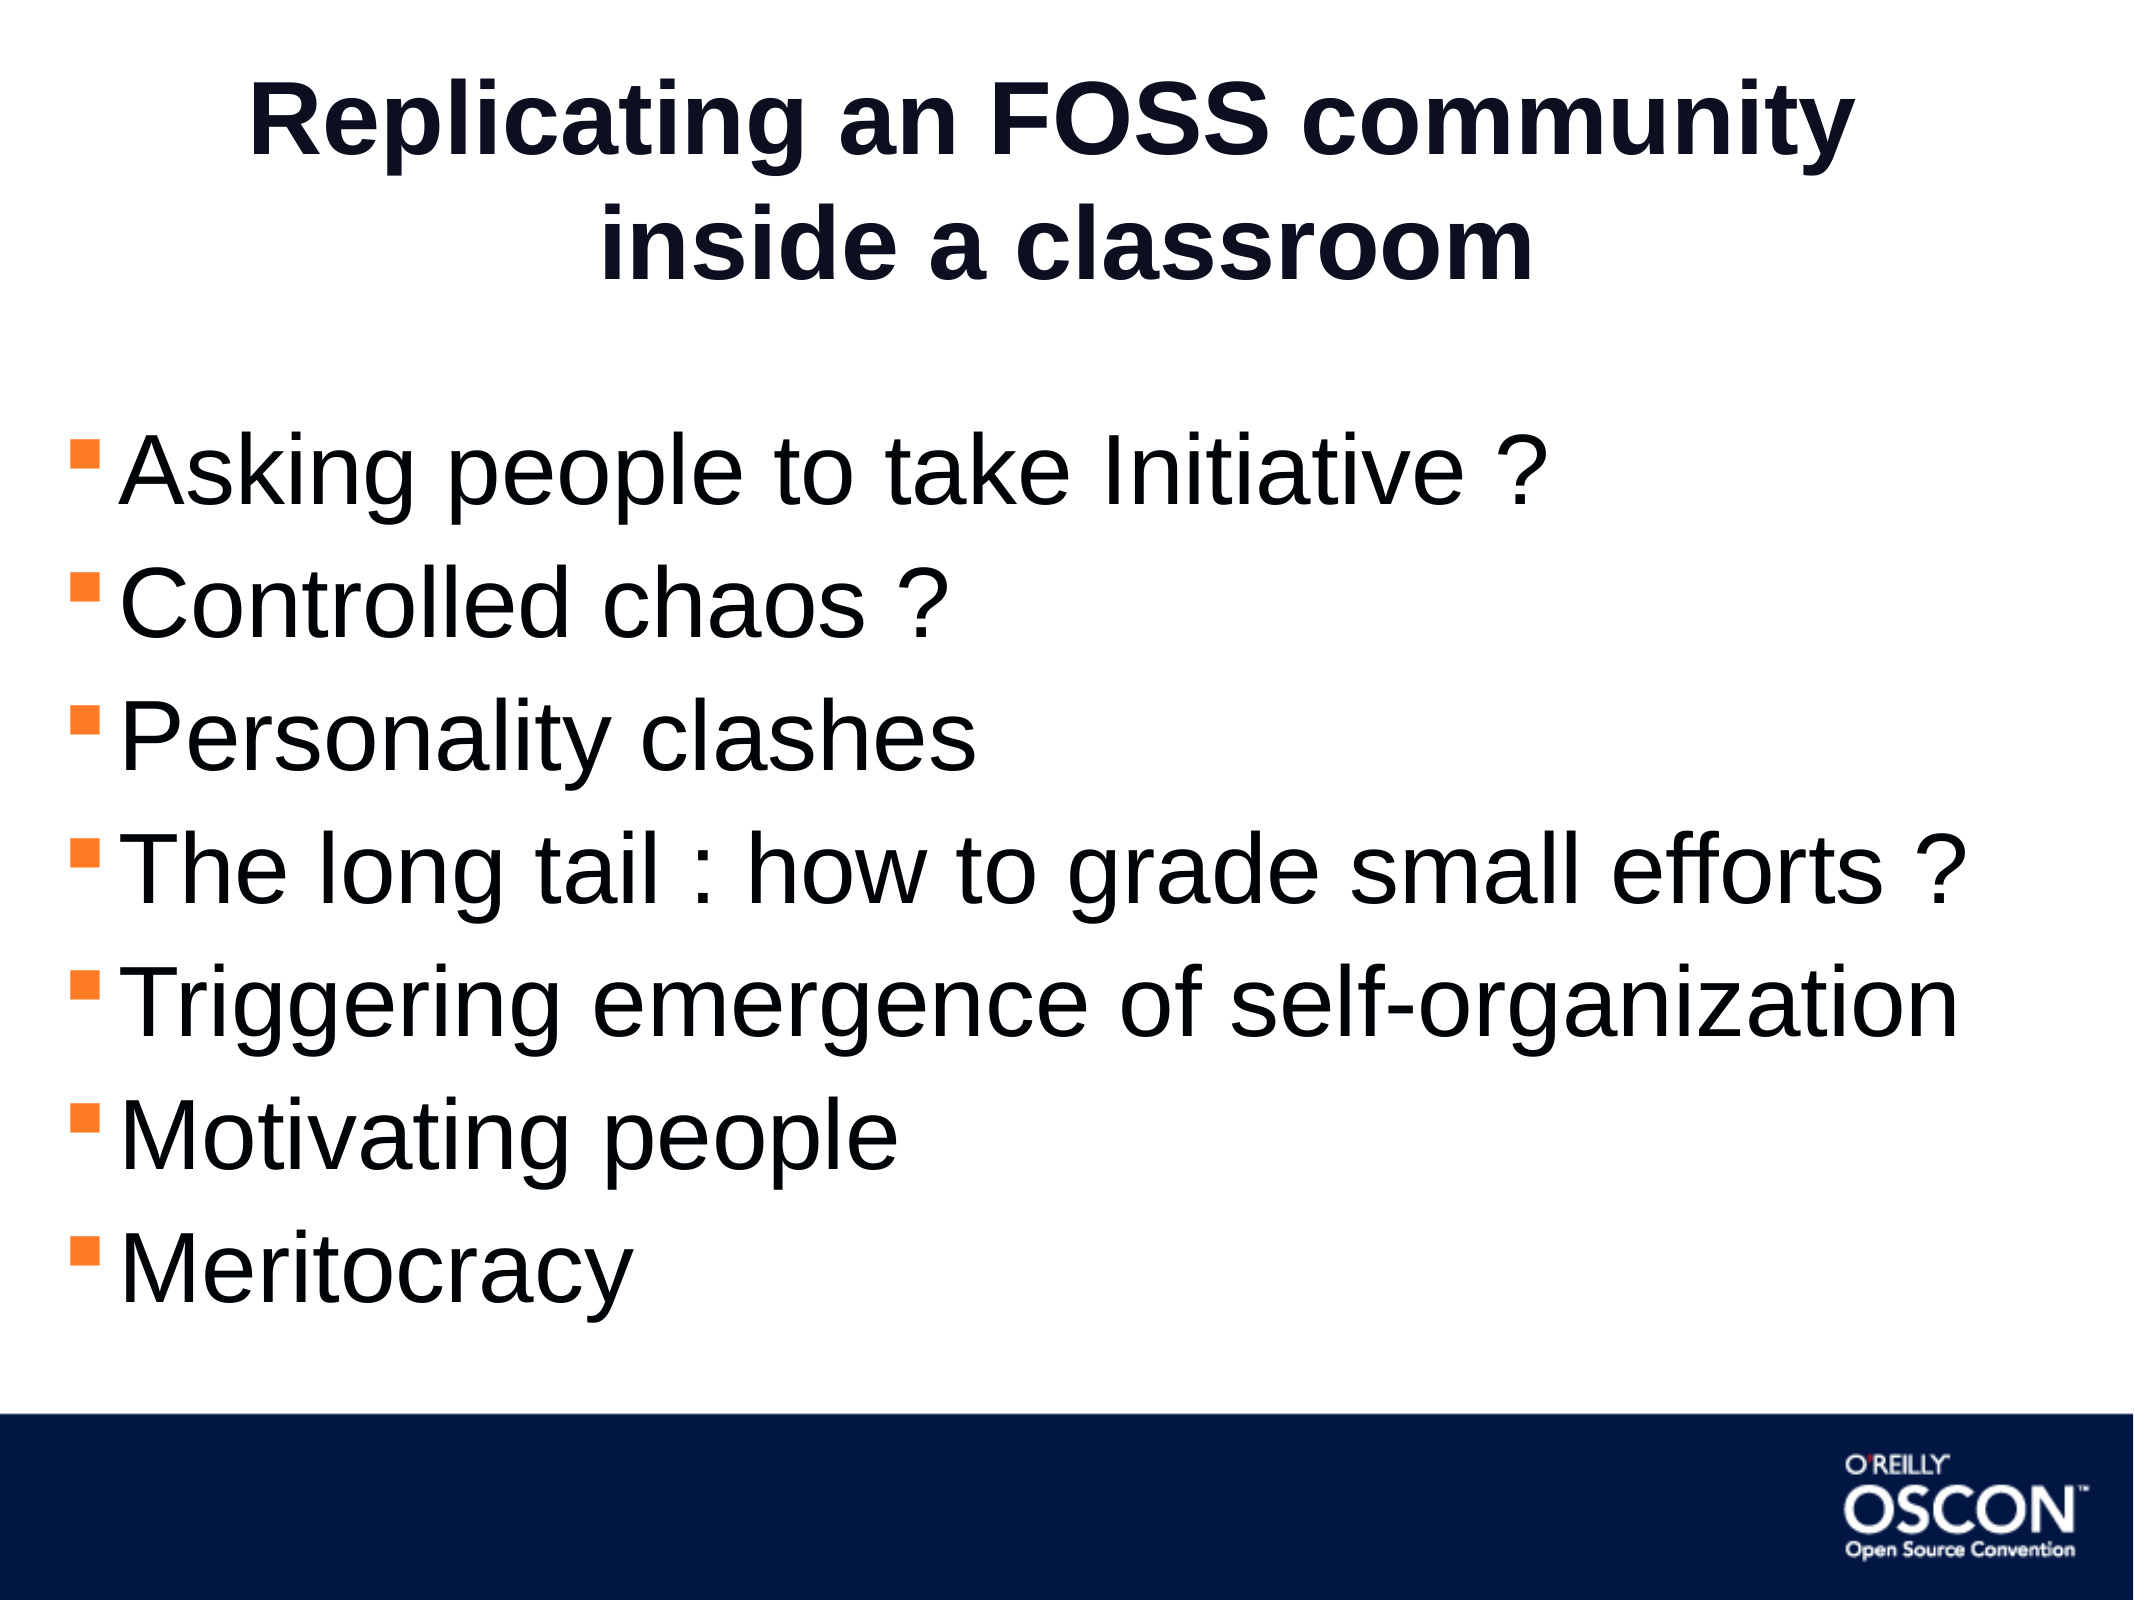

# Replicating an FOSS community inside a classroom
Asking people to take Initiative ?
Controlled chaos ?
Personality clashes
The long tail : how to grade small efforts ?
Triggering emergence of self-organization
Motivating people
Meritocracy